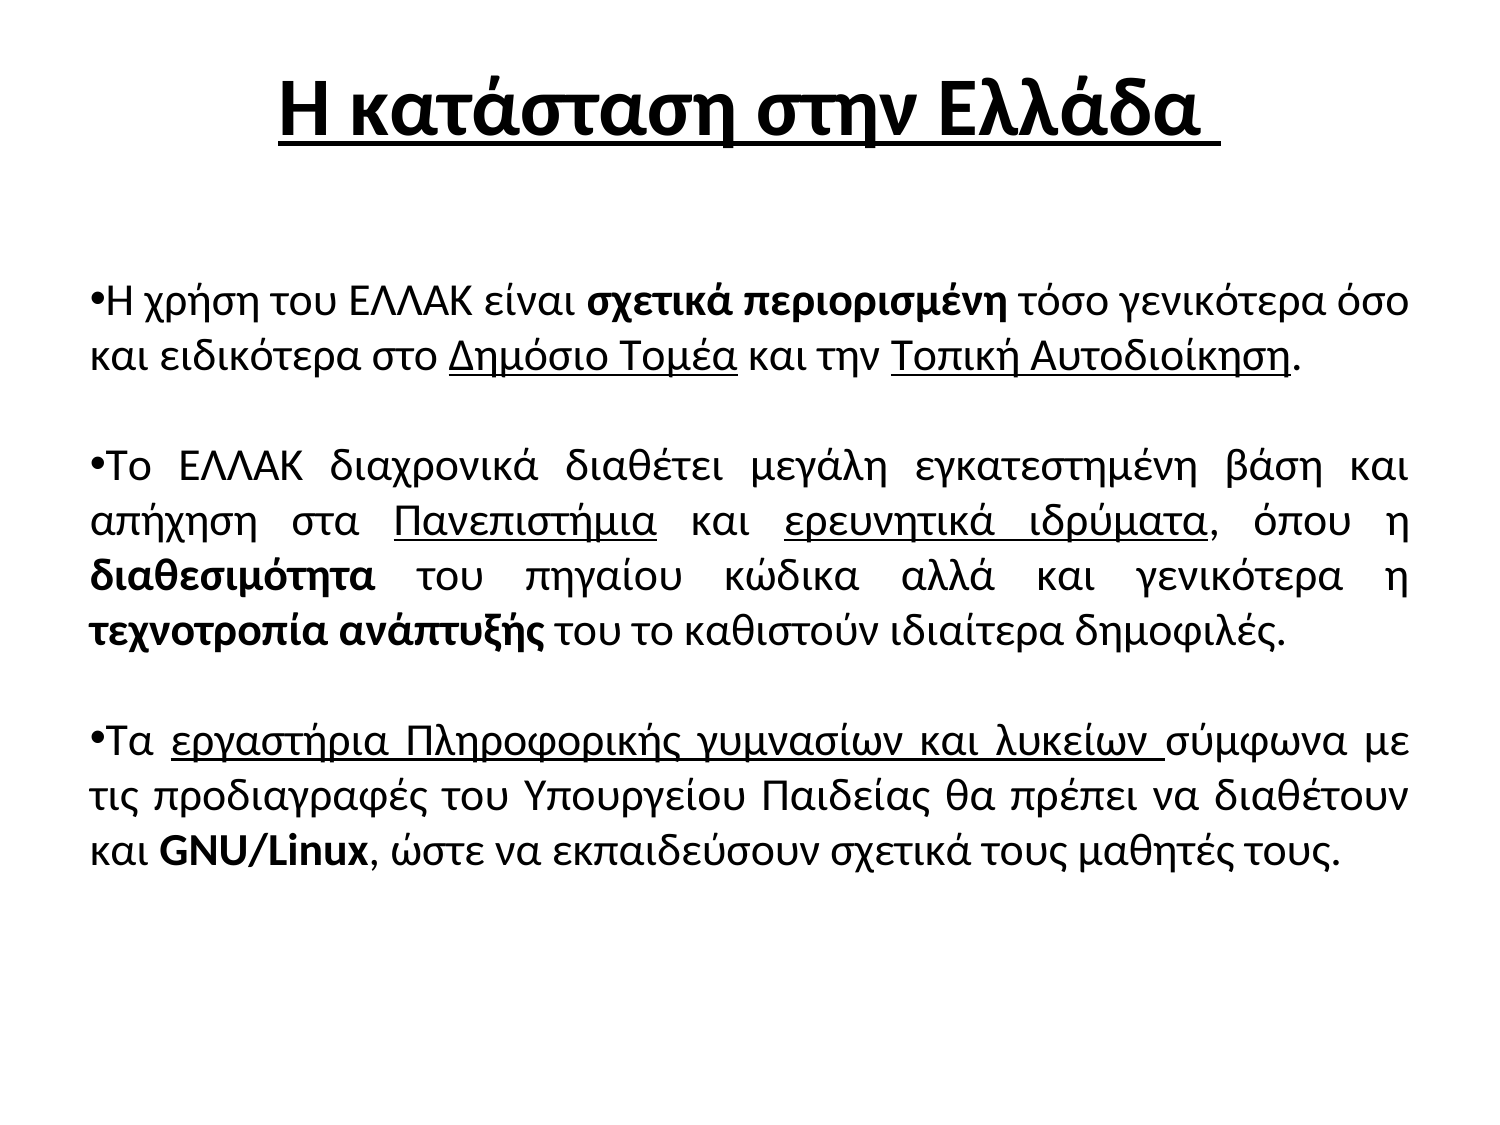

17/5/2013
Θεματα ΚτΠ/Γ
Η κατάσταση στην Ελλάδα
Η χρήση του ΕΛΛΑΚ είναι σχετικά περιορισμένη τόσο γενικότερα όσο και ειδικότερα στο Δημόσιο Τομέα και την Τοπική Αυτοδιοίκηση.
Το ΕΛΛΑΚ διαχρονικά διαθέτει μεγάλη εγκατεστημένη βάση και απήχηση στα Πανεπιστήμια και ερευνητικά ιδρύματα, όπου η διαθεσιμότητα του πηγαίου κώδικα αλλά και γενικότερα η τεχνοτροπία ανάπτυξής του το καθιστούν ιδιαίτερα δημοφιλές.
Τα εργαστήρια Πληροφορικής γυμνασίων και λυκείων σύμφωνα με τις προδιαγραφές του Υπουργείου Παιδείας θα πρέπει να διαθέτουν και GNU/Linux, ώστε να εκπαιδεύσουν σχετικά τους μαθητές τους.